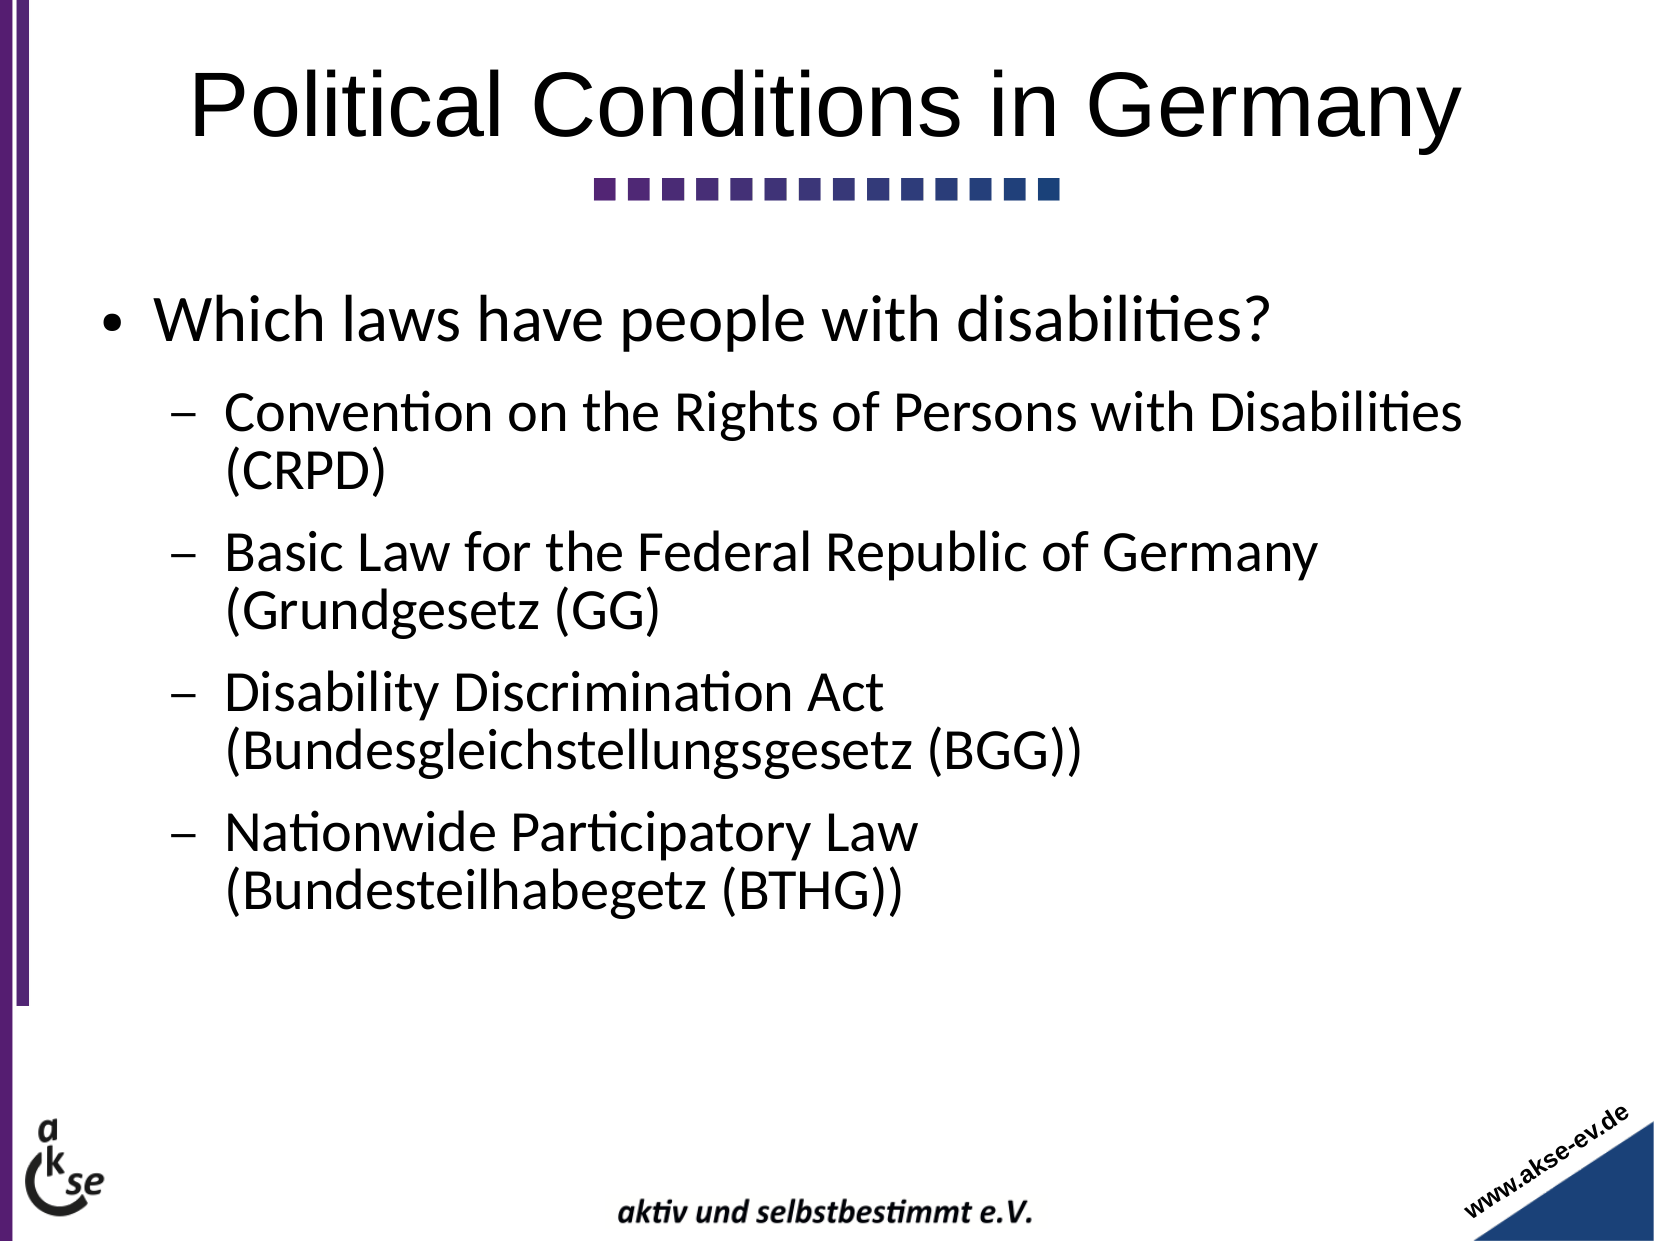

# Political Conditions in Germany
Which laws have people with disabilities?
Convention on the Rights of Persons with Disabilities (CRPD)
Basic Law for the Federal Republic of Germany (Grundgesetz (GG)
Disability Discrimination Act (Bundesgleichstellungsgesetz (BGG))
Nationwide Participatory Law 			(Bundesteilhabegetz (BTHG))